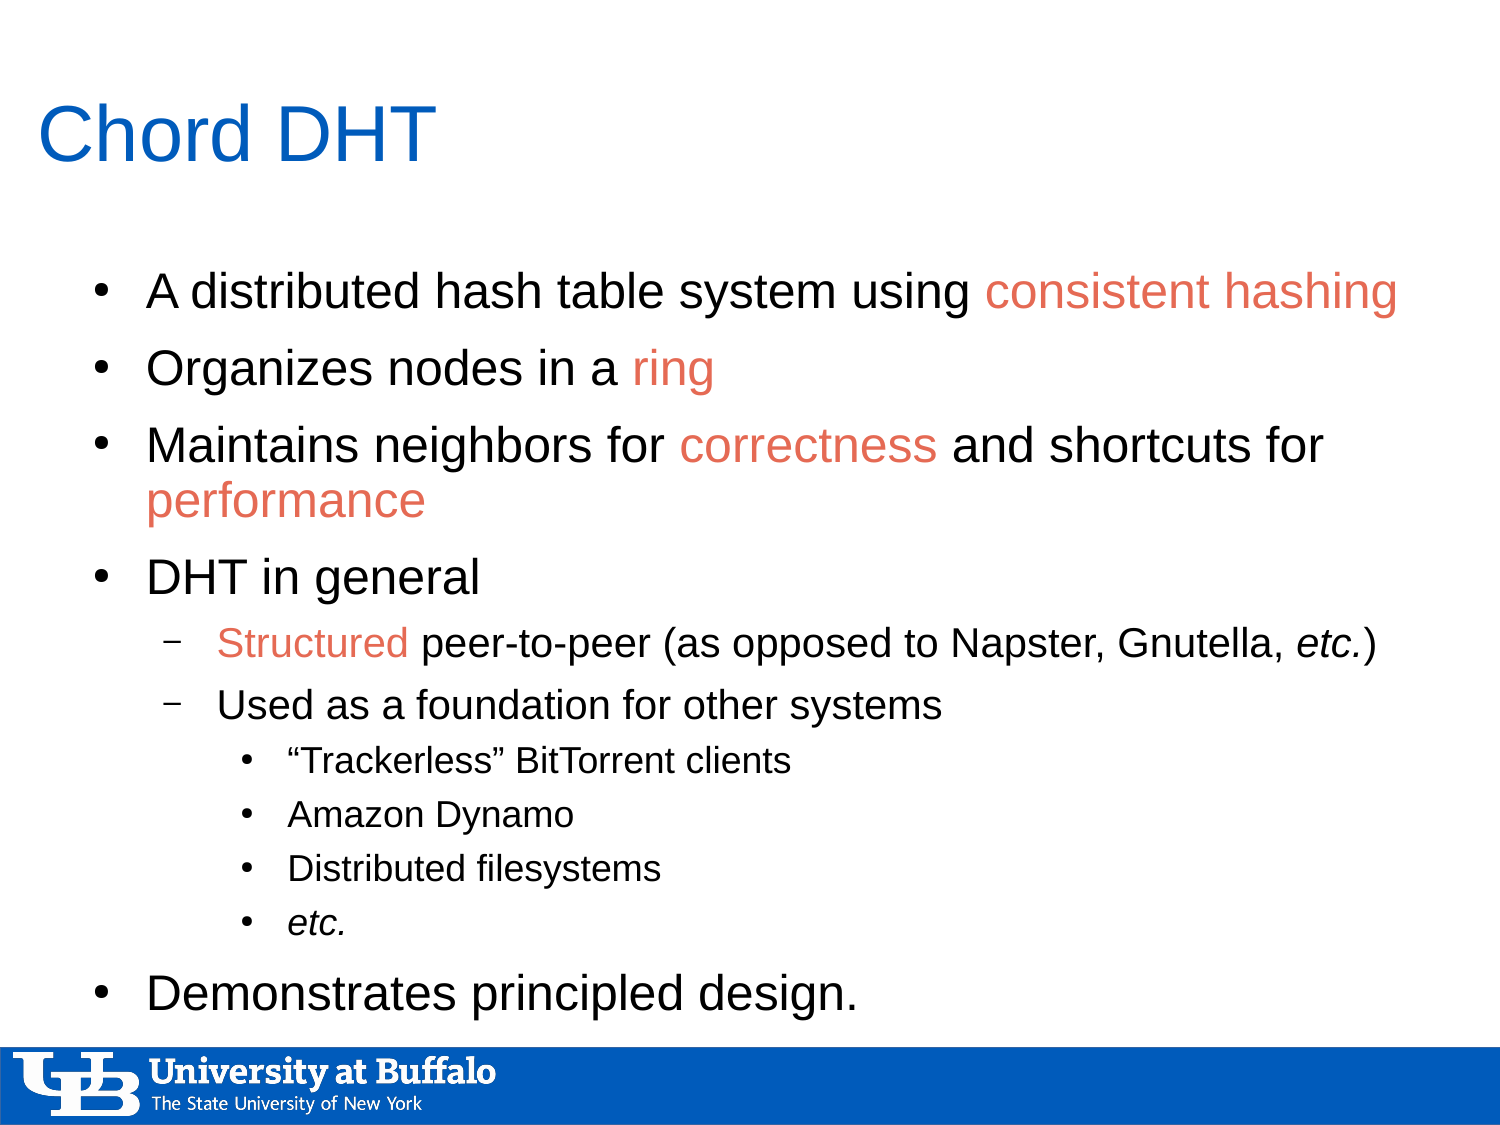

# Chord DHT
A distributed hash table system using consistent hashing
Organizes nodes in a ring
Maintains neighbors for correctness and shortcuts for performance
DHT in general
Structured peer-to-peer (as opposed to Napster, Gnutella, etc.)
Used as a foundation for other systems
“Trackerless” BitTorrent clients
Amazon Dynamo
Distributed filesystems
etc.
Demonstrates principled design.